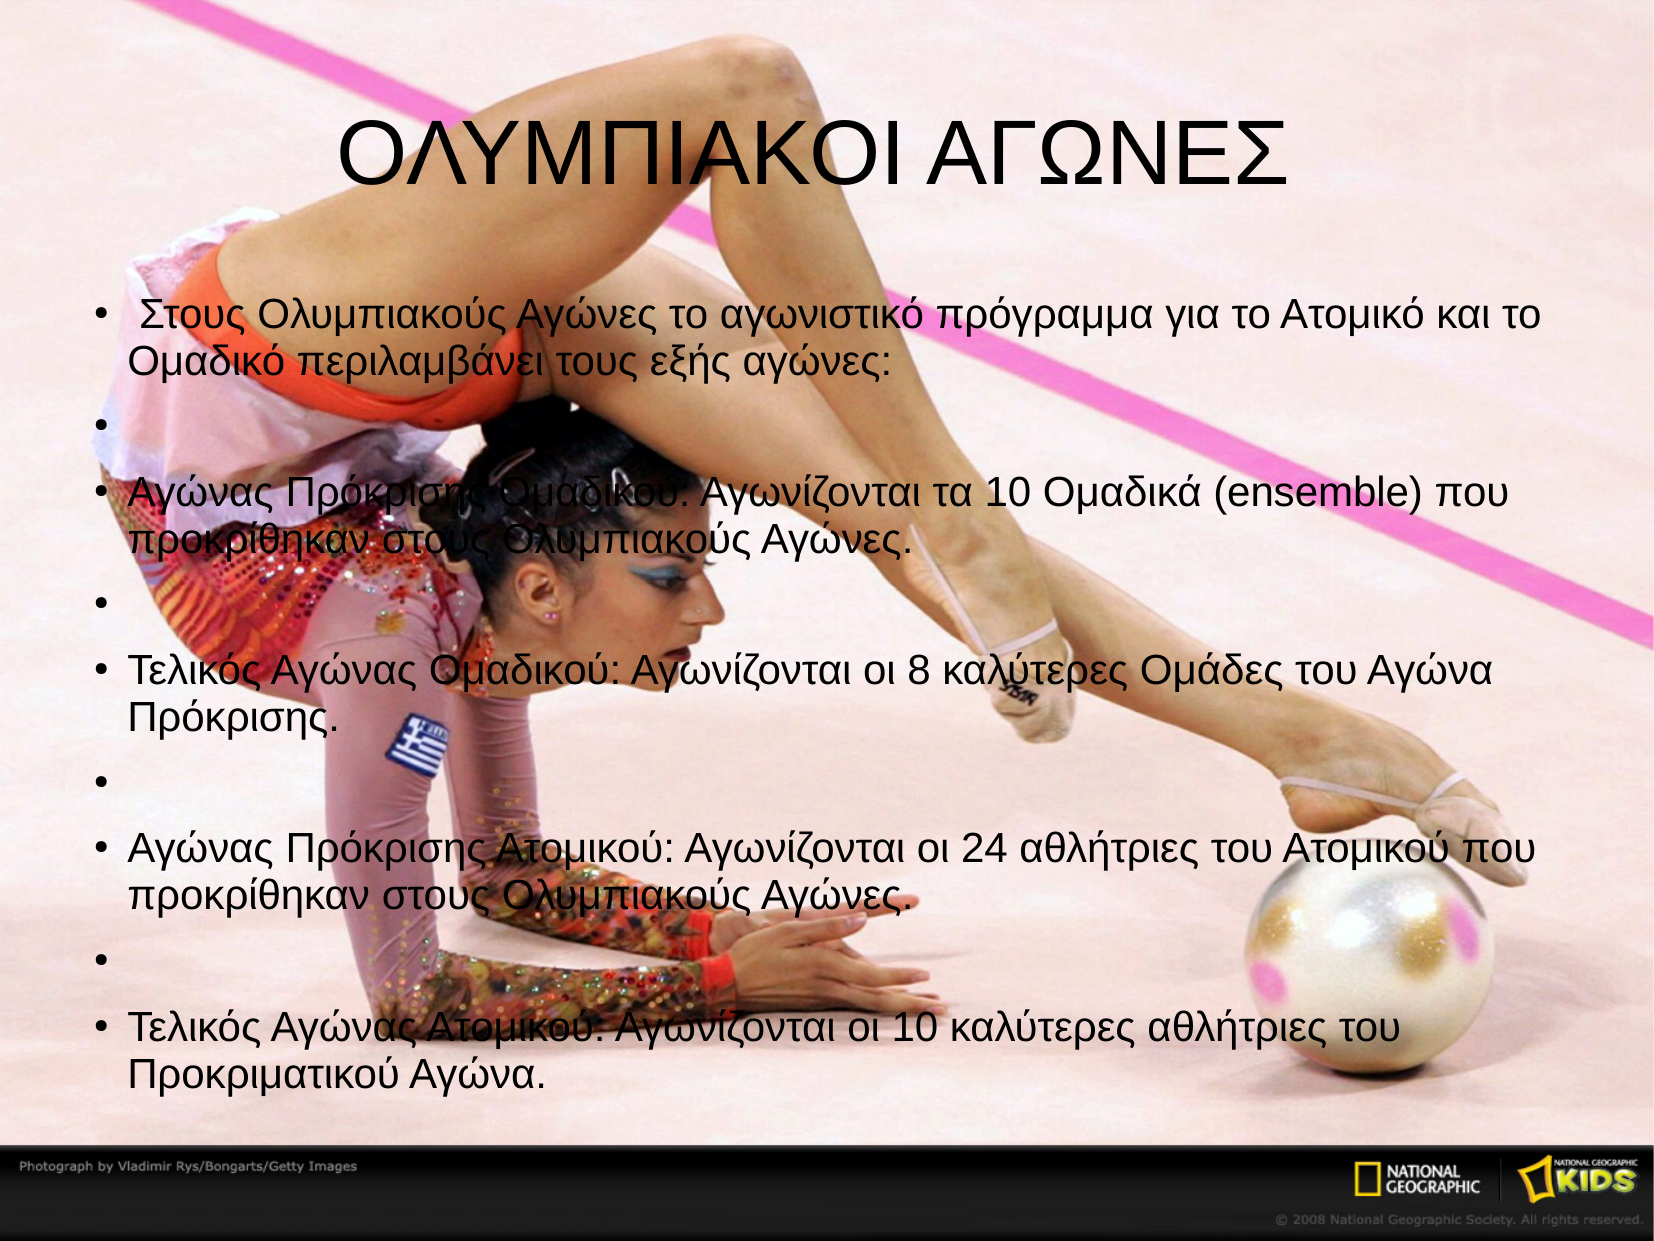

# ΟΛΥΜΠΙΑΚΟΙ ΑΓΩΝΕΣ
 Στους Ολυμπιακούς Αγώνες το αγωνιστικό πρόγραμμα για το Ατομικό και το Ομαδικό περιλαμβάνει τους εξής αγώνες:
Αγώνας Πρόκρισης Ομαδικού: Αγωνίζονται τα 10 Ομαδικά (ensemble) που προκρίθηκαν στους Ολυμπιακούς Αγώνες.
Τελικός Αγώνας Ομαδικού: Αγωνίζονται οι 8 καλύτερες Ομάδες του Αγώνα Πρόκρισης.
Αγώνας Πρόκρισης Ατομικού: Αγωνίζονται οι 24 αθλήτριες του Ατομικού που προκρίθηκαν στους Ολυμπιακούς Αγώνες.
Τελικός Αγώνας Ατομικού: Αγωνίζονται οι 10 καλύτερες αθλήτριες του Προκριματικού Αγώνα.